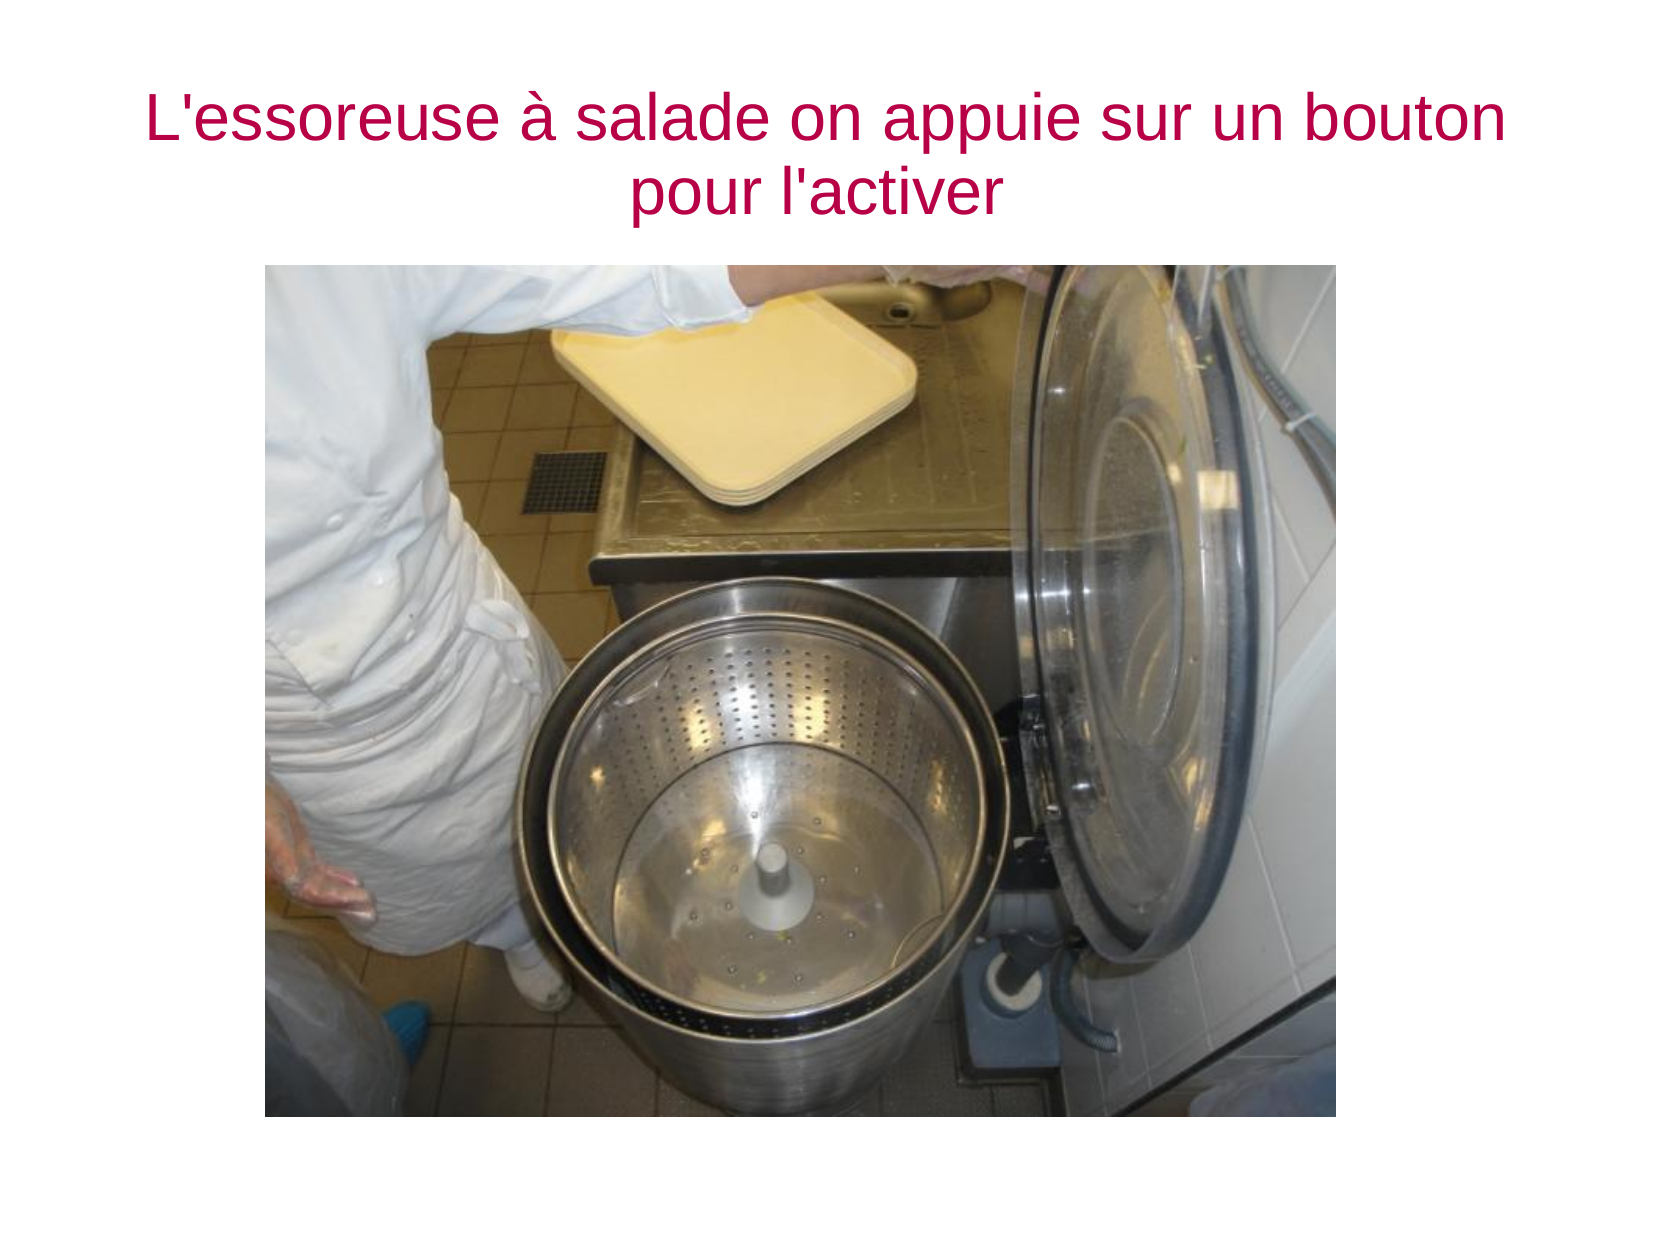

# L'essoreuse à salade on appuie sur un bouton pour l'activer
<